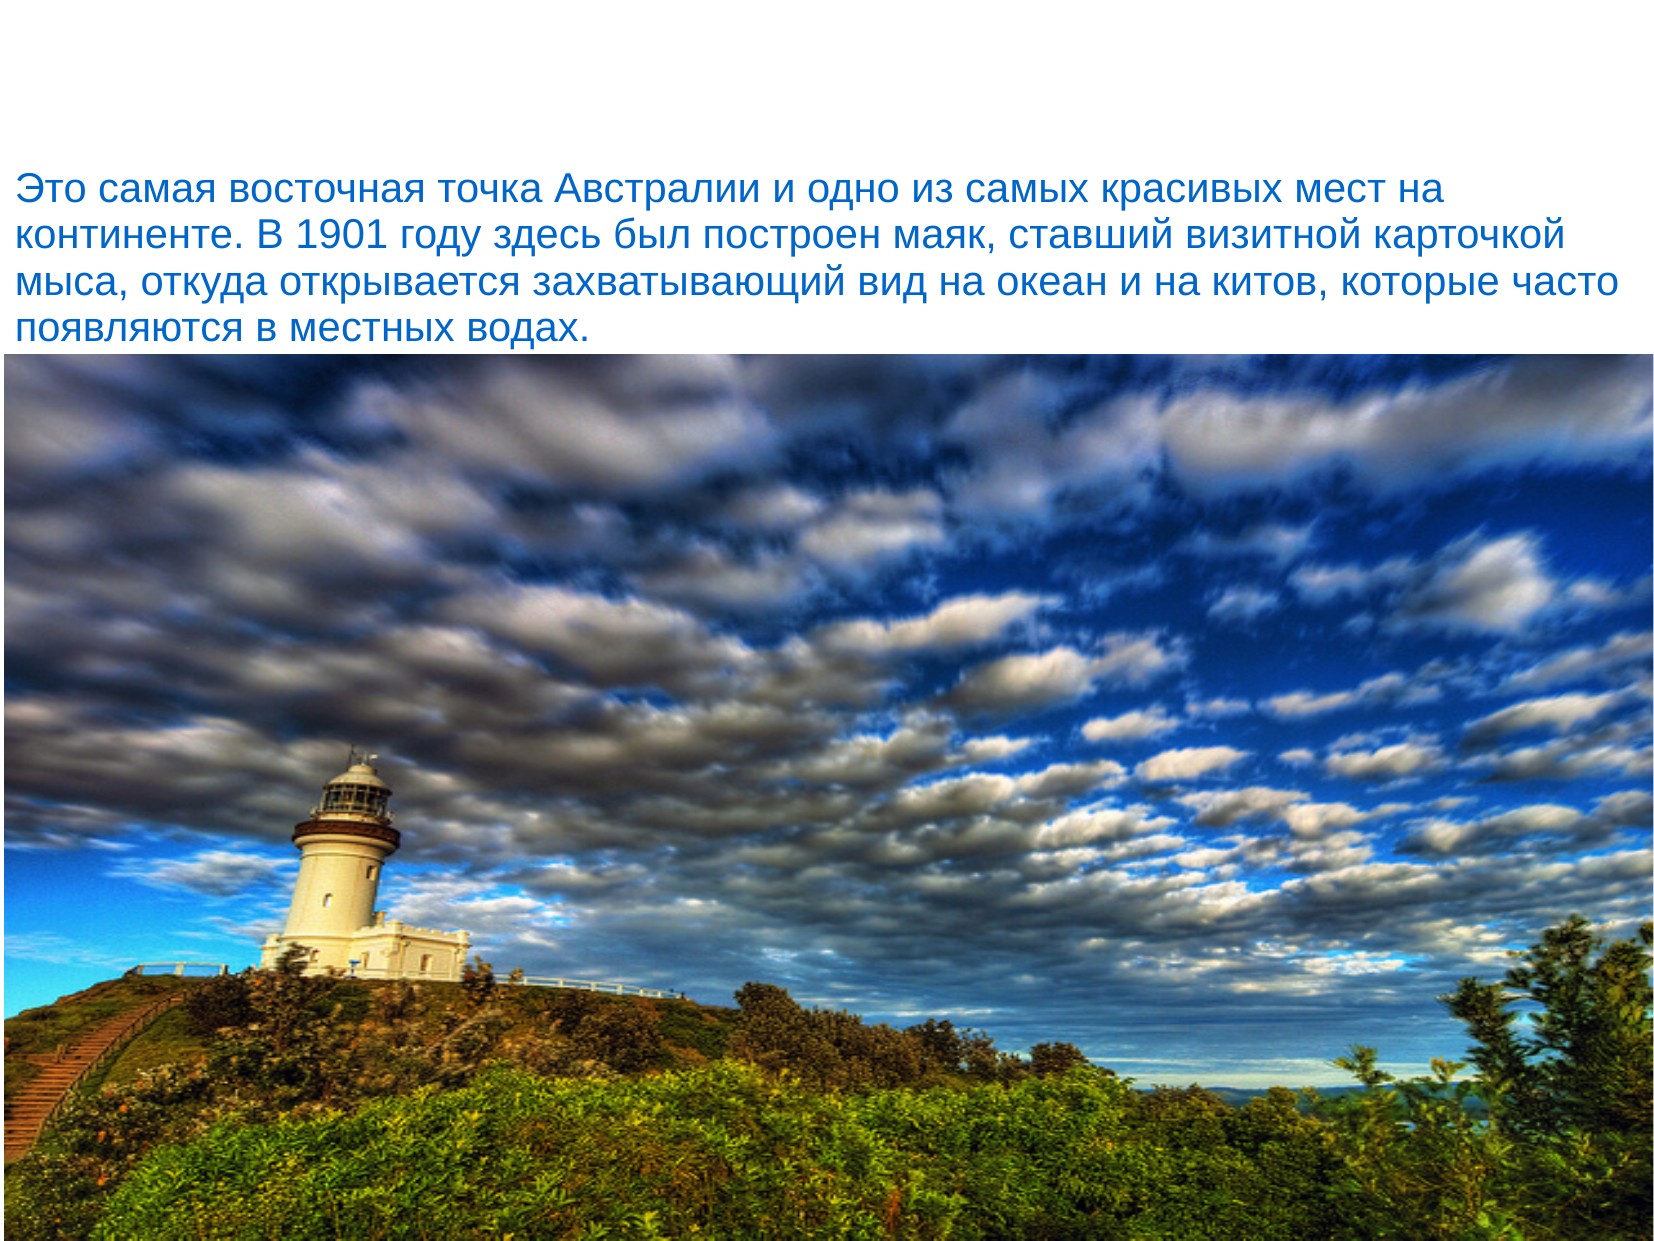

Это самая восточная точка Австралии и одно из самых красивых мест на континенте. В 1901 году здесь был построен маяк, ставший визитной карточкой мыса, откуда открывается захватывающий вид на океан и на китов, которые часто появляются в местных водах.